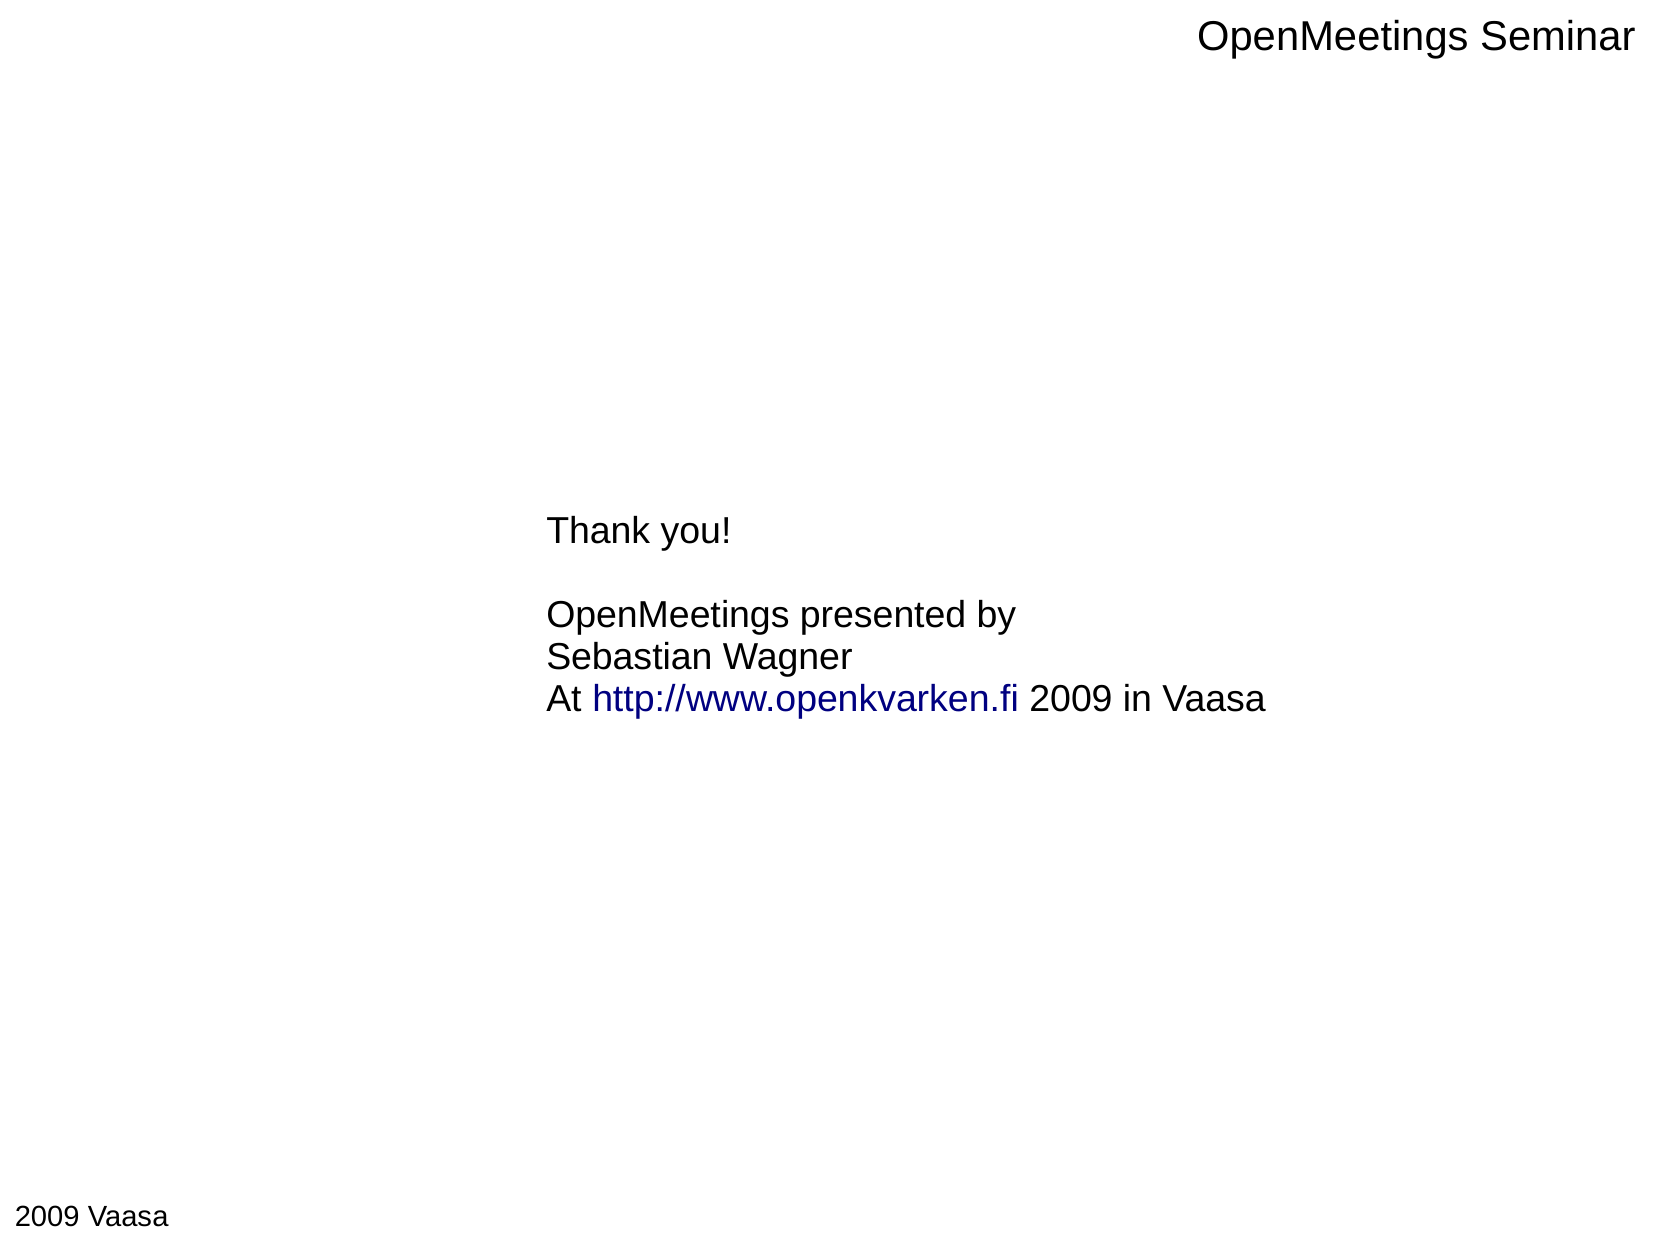

# OpenMeetings Seminar
Thank you!
OpenMeetings presented by
Sebastian Wagner
At http://www.openkvarken.fi 2009 in Vaasa
2009 Vaasa